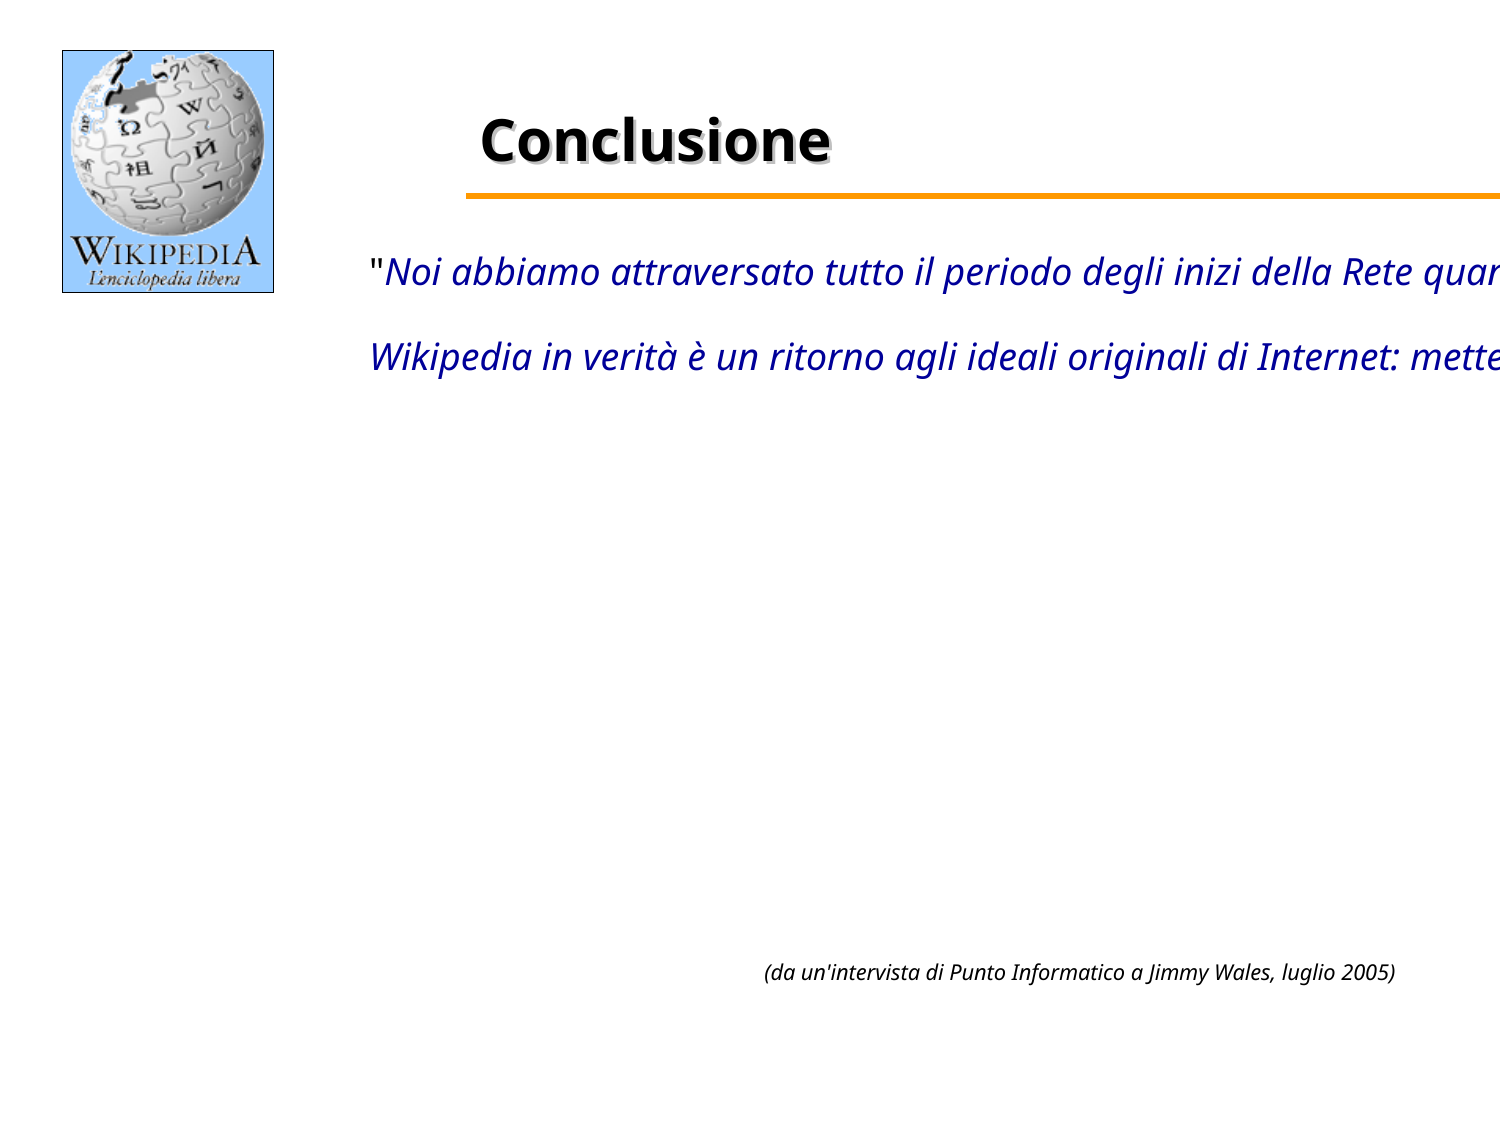

Conclusione
"Noi abbiamo attraversato tutto il periodo degli inizi della Rete quando eravamo molto eccitati per il futuro di questo nuovo mezzo. Poi, quando l'era del dot-com è arrivata, Internet sembrava essere solo pop-up, porno e spam.
Wikipedia in verità è un ritorno agli ideali originali di Internet: mettere insieme le persone attraverso l'amore ed il rispetto per costruire qualcosa di migliore per il futuro. Un semplice ideale tuttavia capace di infondere molto potere. Ecco che il nostro ideale diventa universale e può dunque vivere - anzi deve - anche fuori dalla Rete."
(da un'intervista di Punto Informatico a Jimmy Wales, luglio 2005)